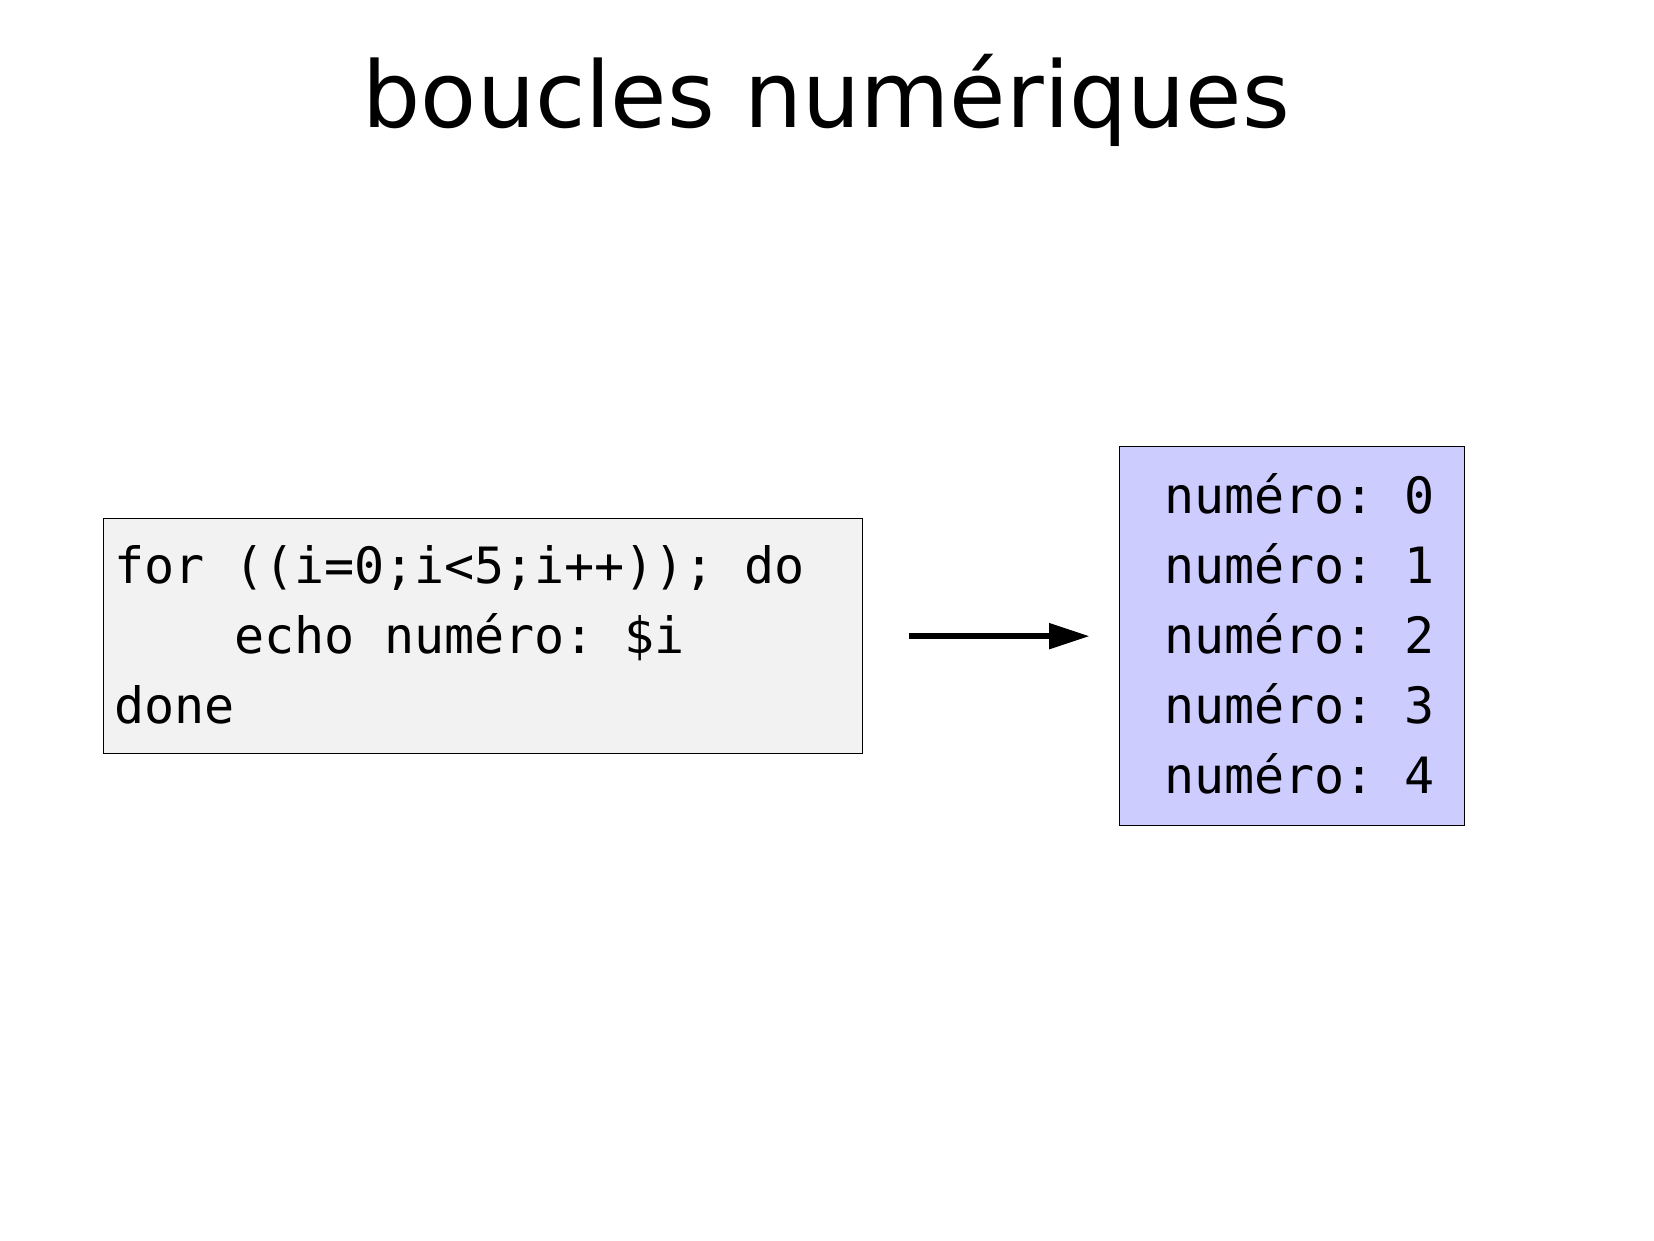

# boucles numériques
numéro: 0
numéro: 1
numéro: 2
numéro: 3
numéro: 4
for ((i=0;i<5;i++)); do
 echo numéro: $i
done